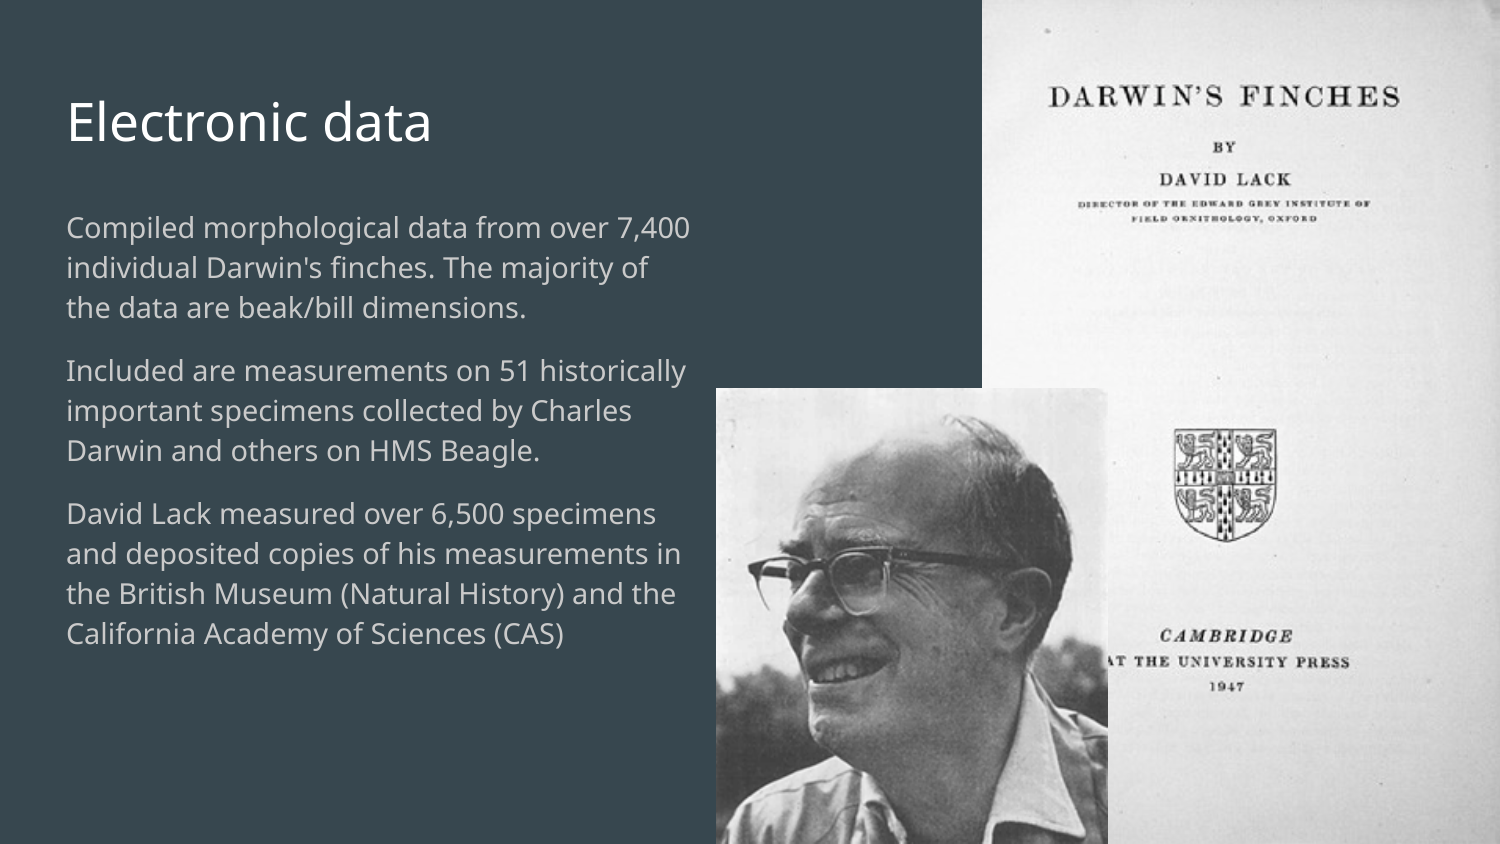

# Electronic data
Compiled morphological data from over 7,400 individual Darwin's finches. The majority of the data are beak/bill dimensions.
Included are measurements on 51 historically important specimens collected by Charles Darwin and others on HMS Beagle.
David Lack measured over 6,500 specimens and deposited copies of his measurements in the British Museum (Natural History) and the California Academy of Sciences (CAS)